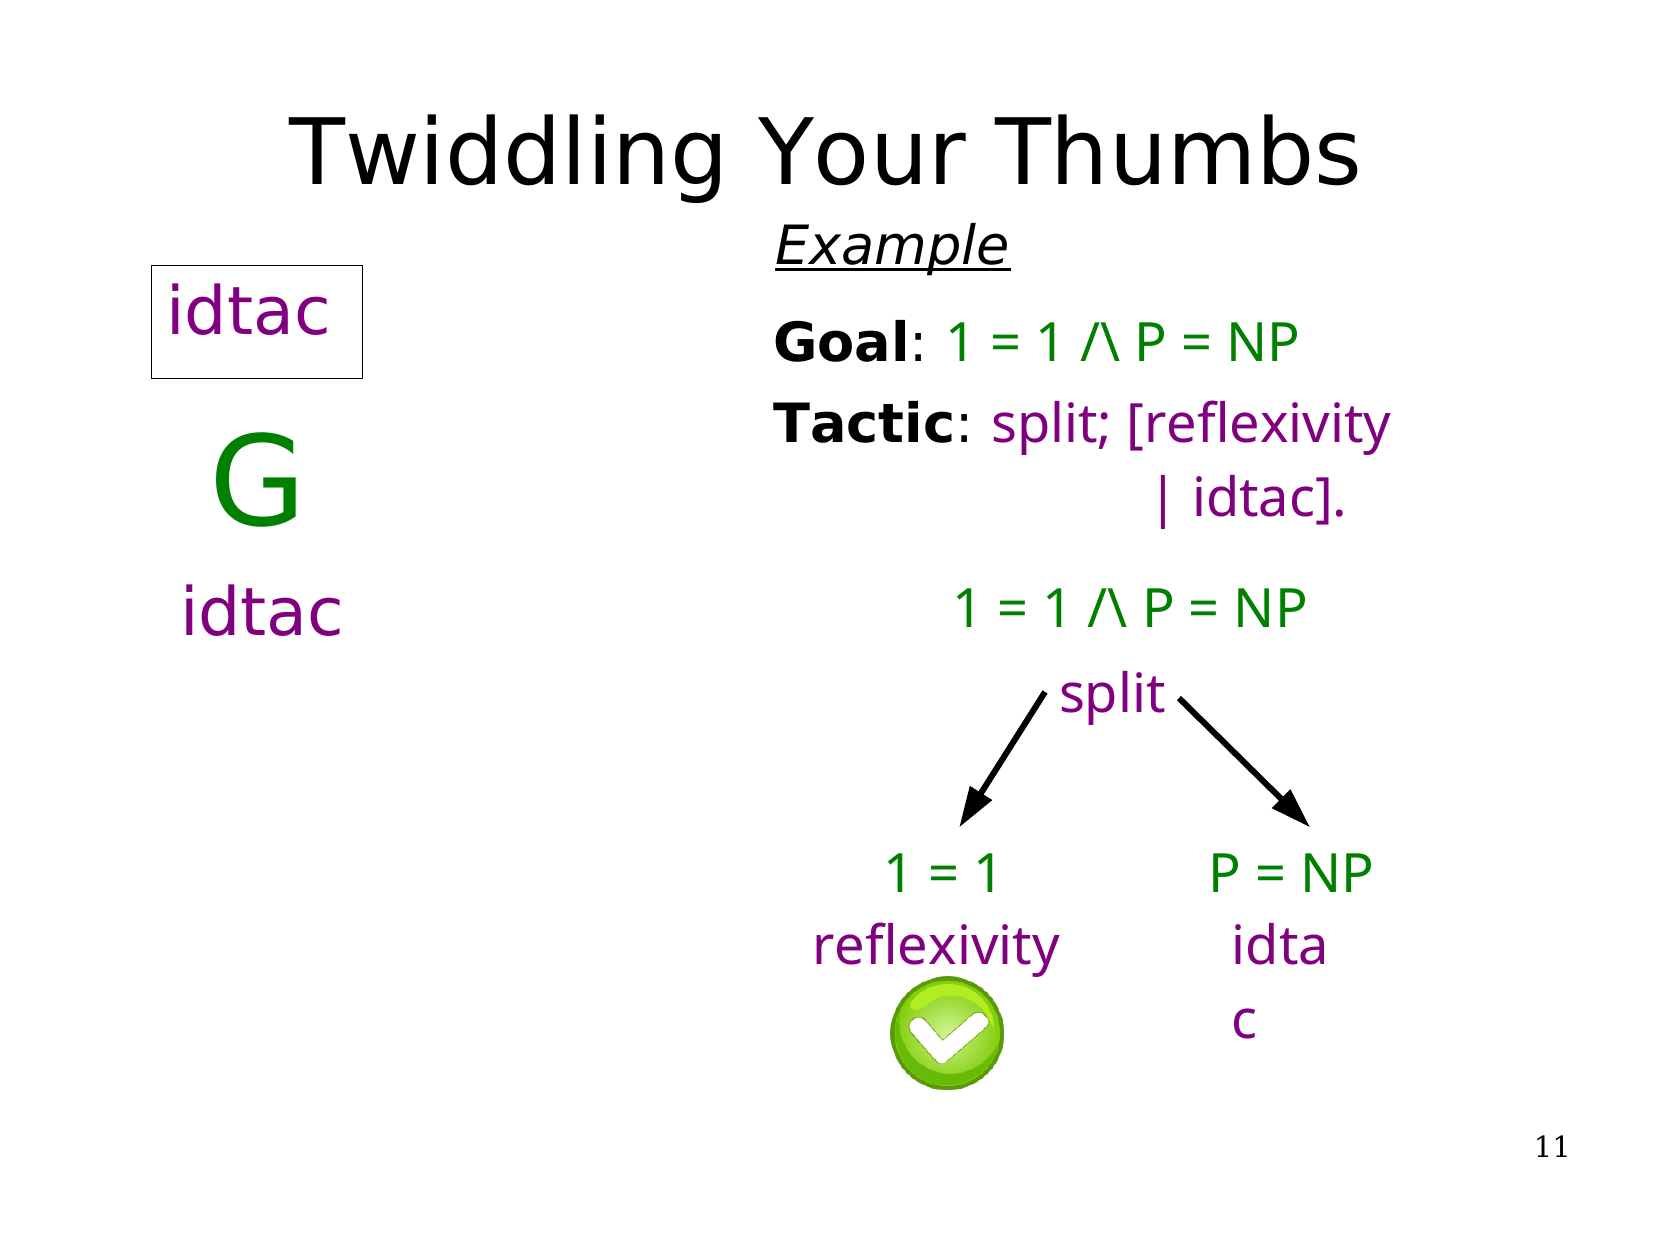

# Twiddling Your Thumbs
Example
Goal: 1 = 1 /\ P = NP
Tactic: split; [reflexivity
					| idtac].
idtac
G
idtac
1 = 1 /\ P = NP
split
1 = 1
P = NP
reflexivity
idtac
11